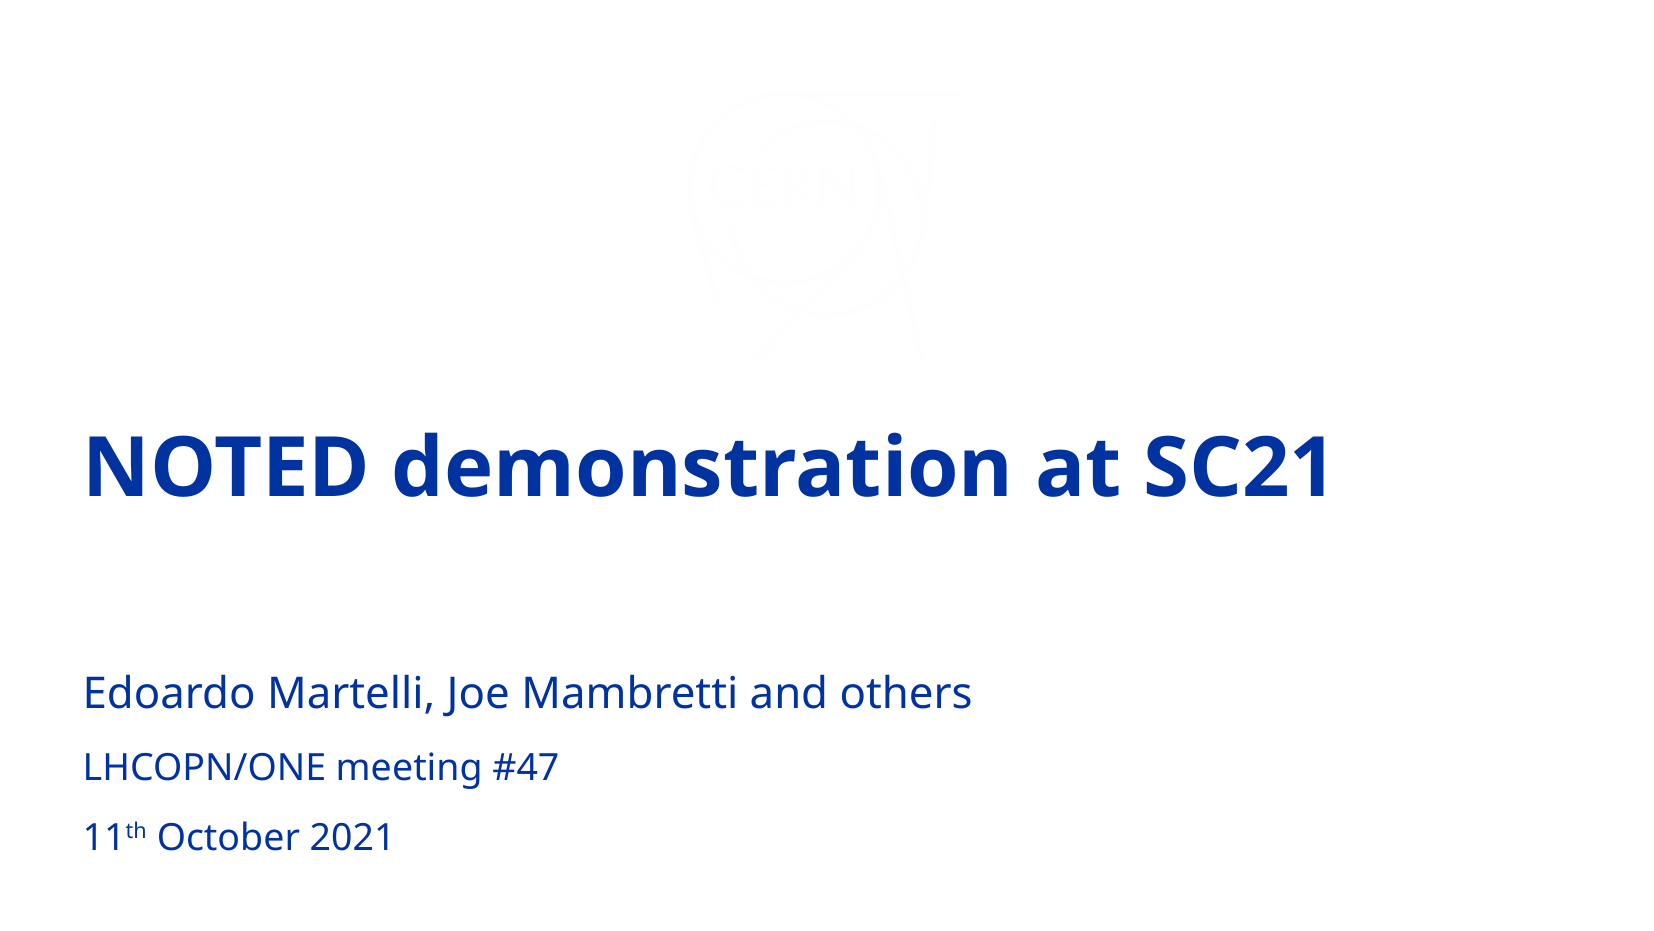

# NOTED demonstration at SC21
Edoardo Martelli, Joe Mambretti and others
LHCOPN/ONE meeting #47
11th October 2021